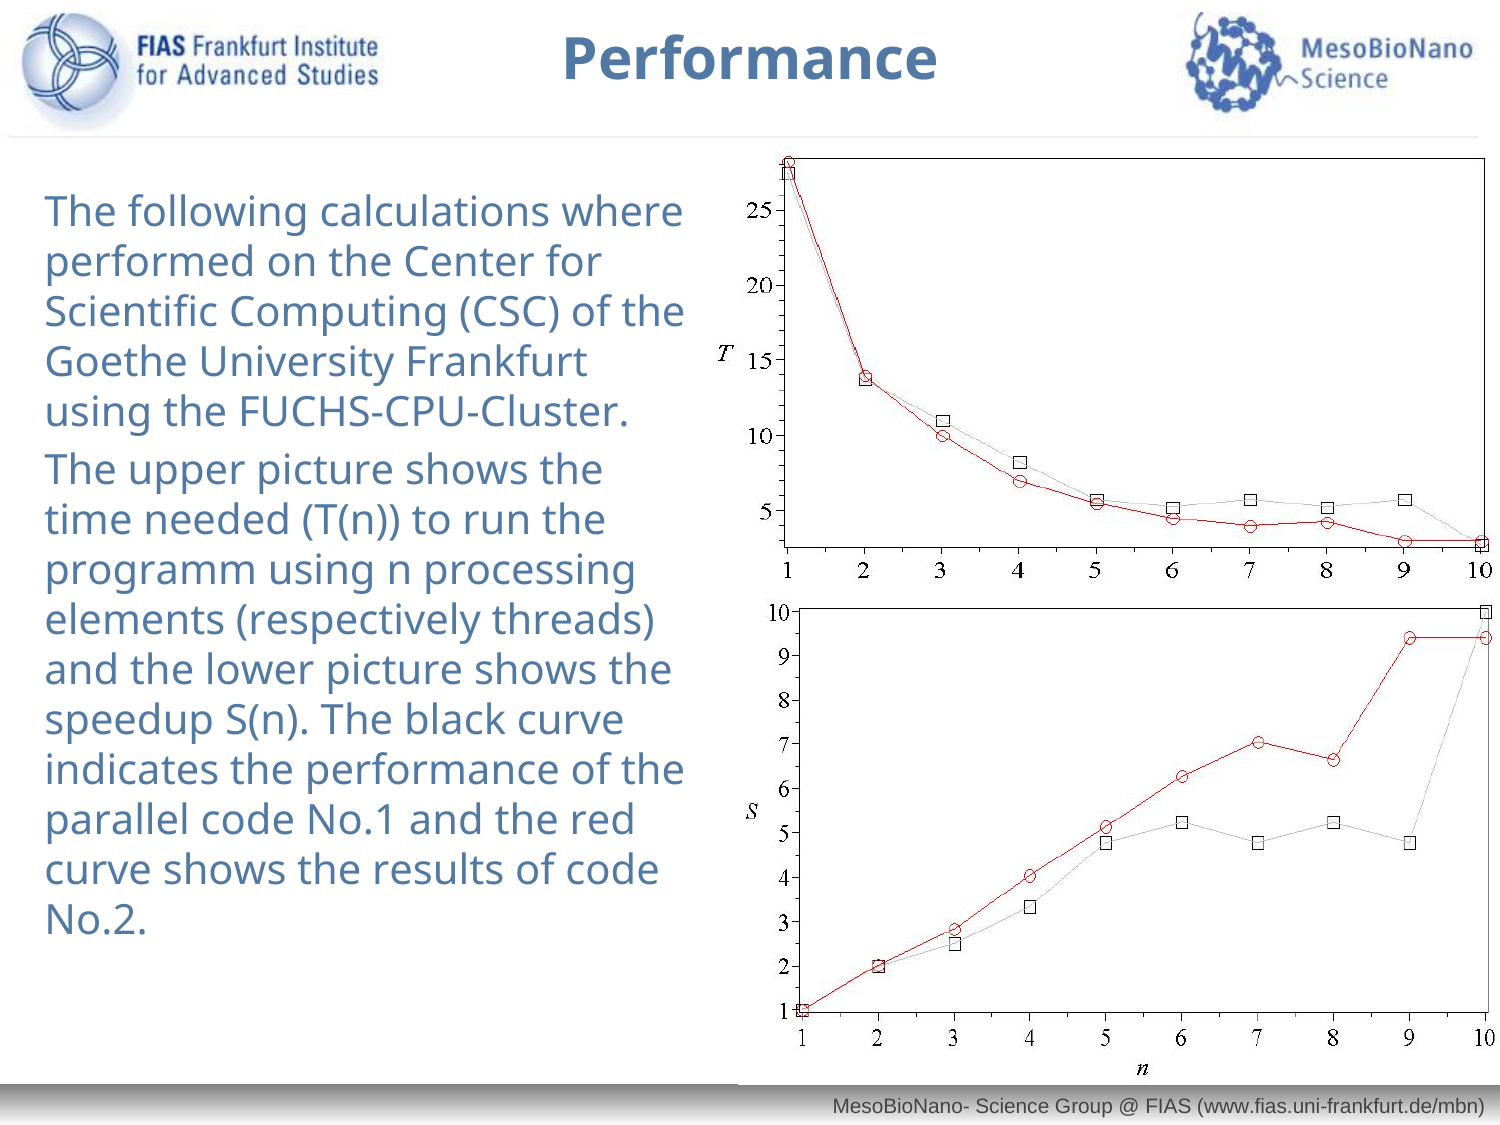

# Performance
The following calculations where performed on the Center for Scientific Computing (CSC) of the Goethe University Frankfurt using the FUCHS-CPU-Cluster.
The upper picture shows the time needed (T(n)) to run the programm using n processing elements (respectively threads) and the lower picture shows the speedup S(n). The black curve indicates the performance of the parallel code No.1 and the red curve shows the results of code No.2.